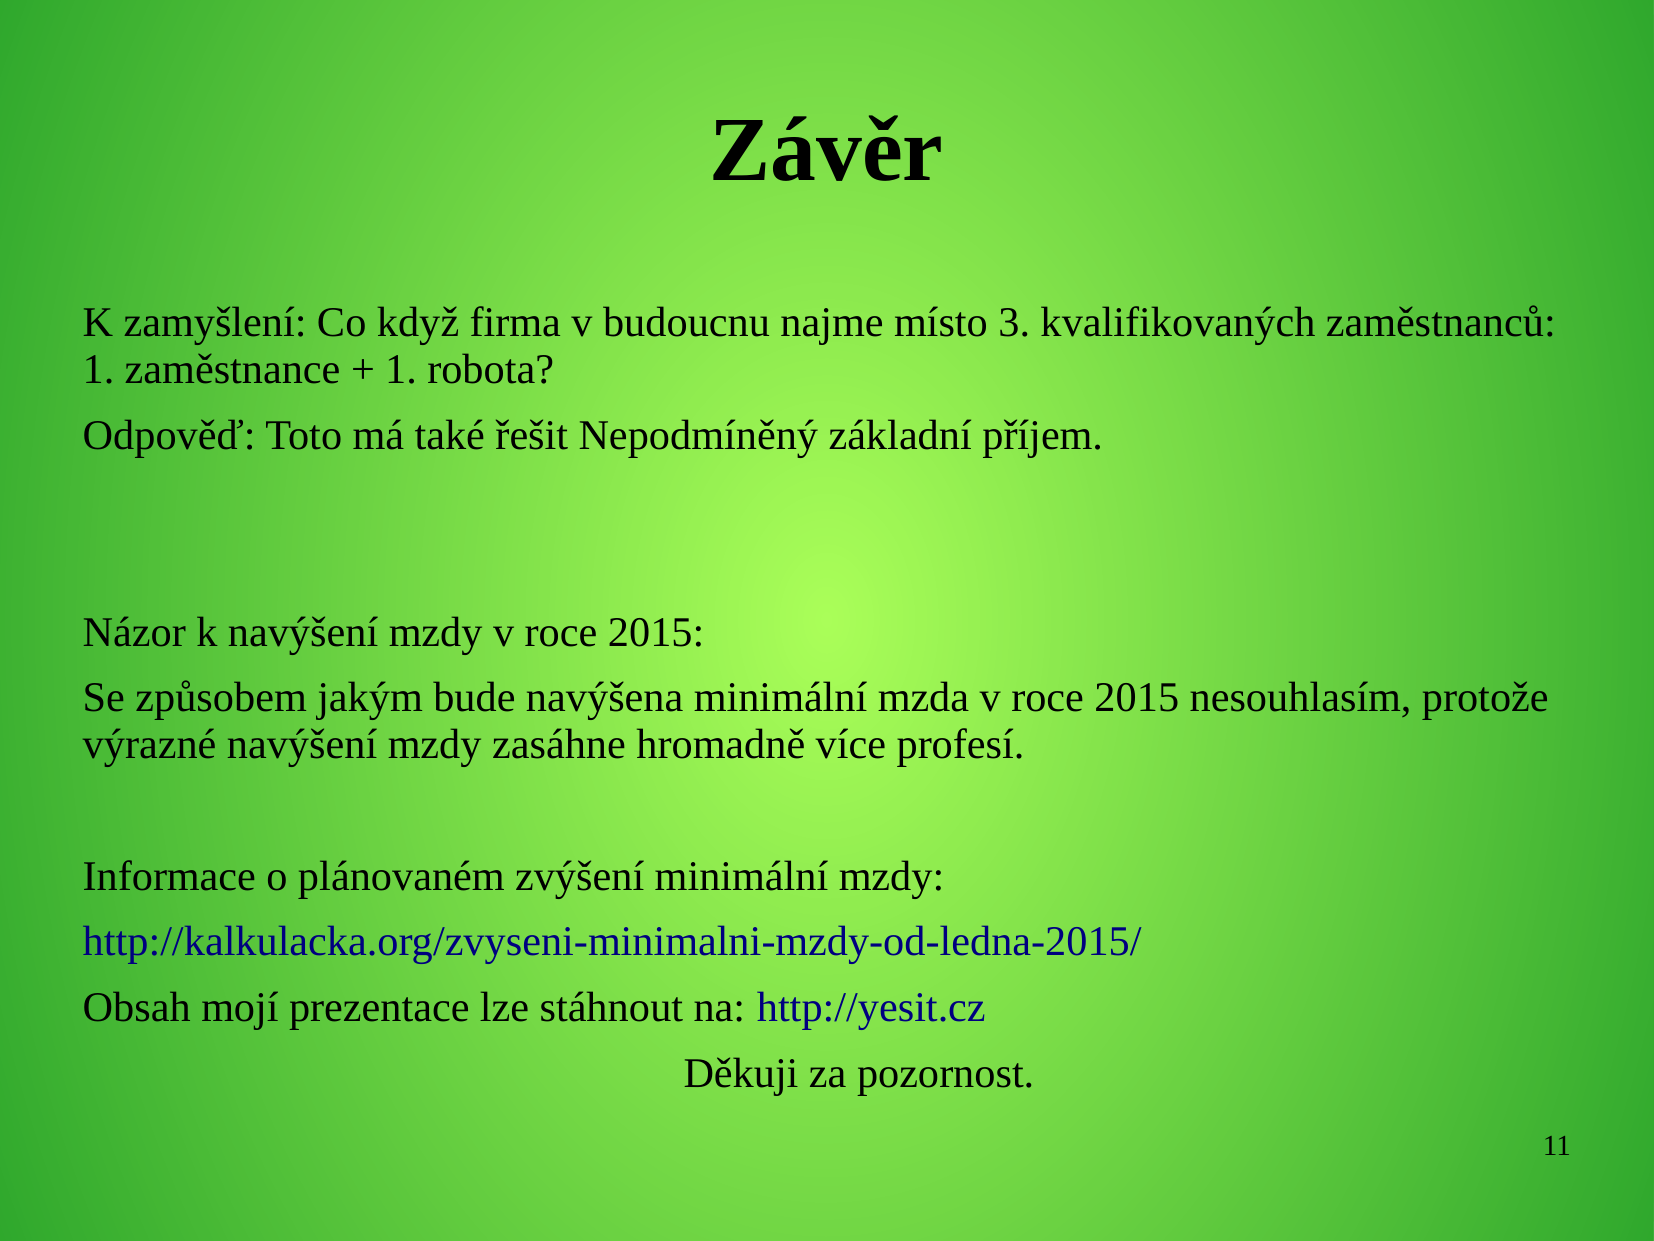

# Závěr
K zamyšlení: Co když firma v budoucnu najme místo 3. kvalifikovaných zaměstnanců: 1. zaměstnance + 1. robota?
Odpověď: Toto má také řešit Nepodmíněný základní příjem.
Názor k navýšení mzdy v roce 2015:
Se způsobem jakým bude navýšena minimální mzda v roce 2015 nesouhlasím, protože výrazné navýšení mzdy zasáhne hromadně více profesí.
Informace o plánovaném zvýšení minimální mzdy:
http://kalkulacka.org/zvyseni-minimalni-mzdy-od-ledna-2015/
Obsah mojí prezentace lze stáhnout na: http://yesit.cz
 		Děkuji za pozornost.
11